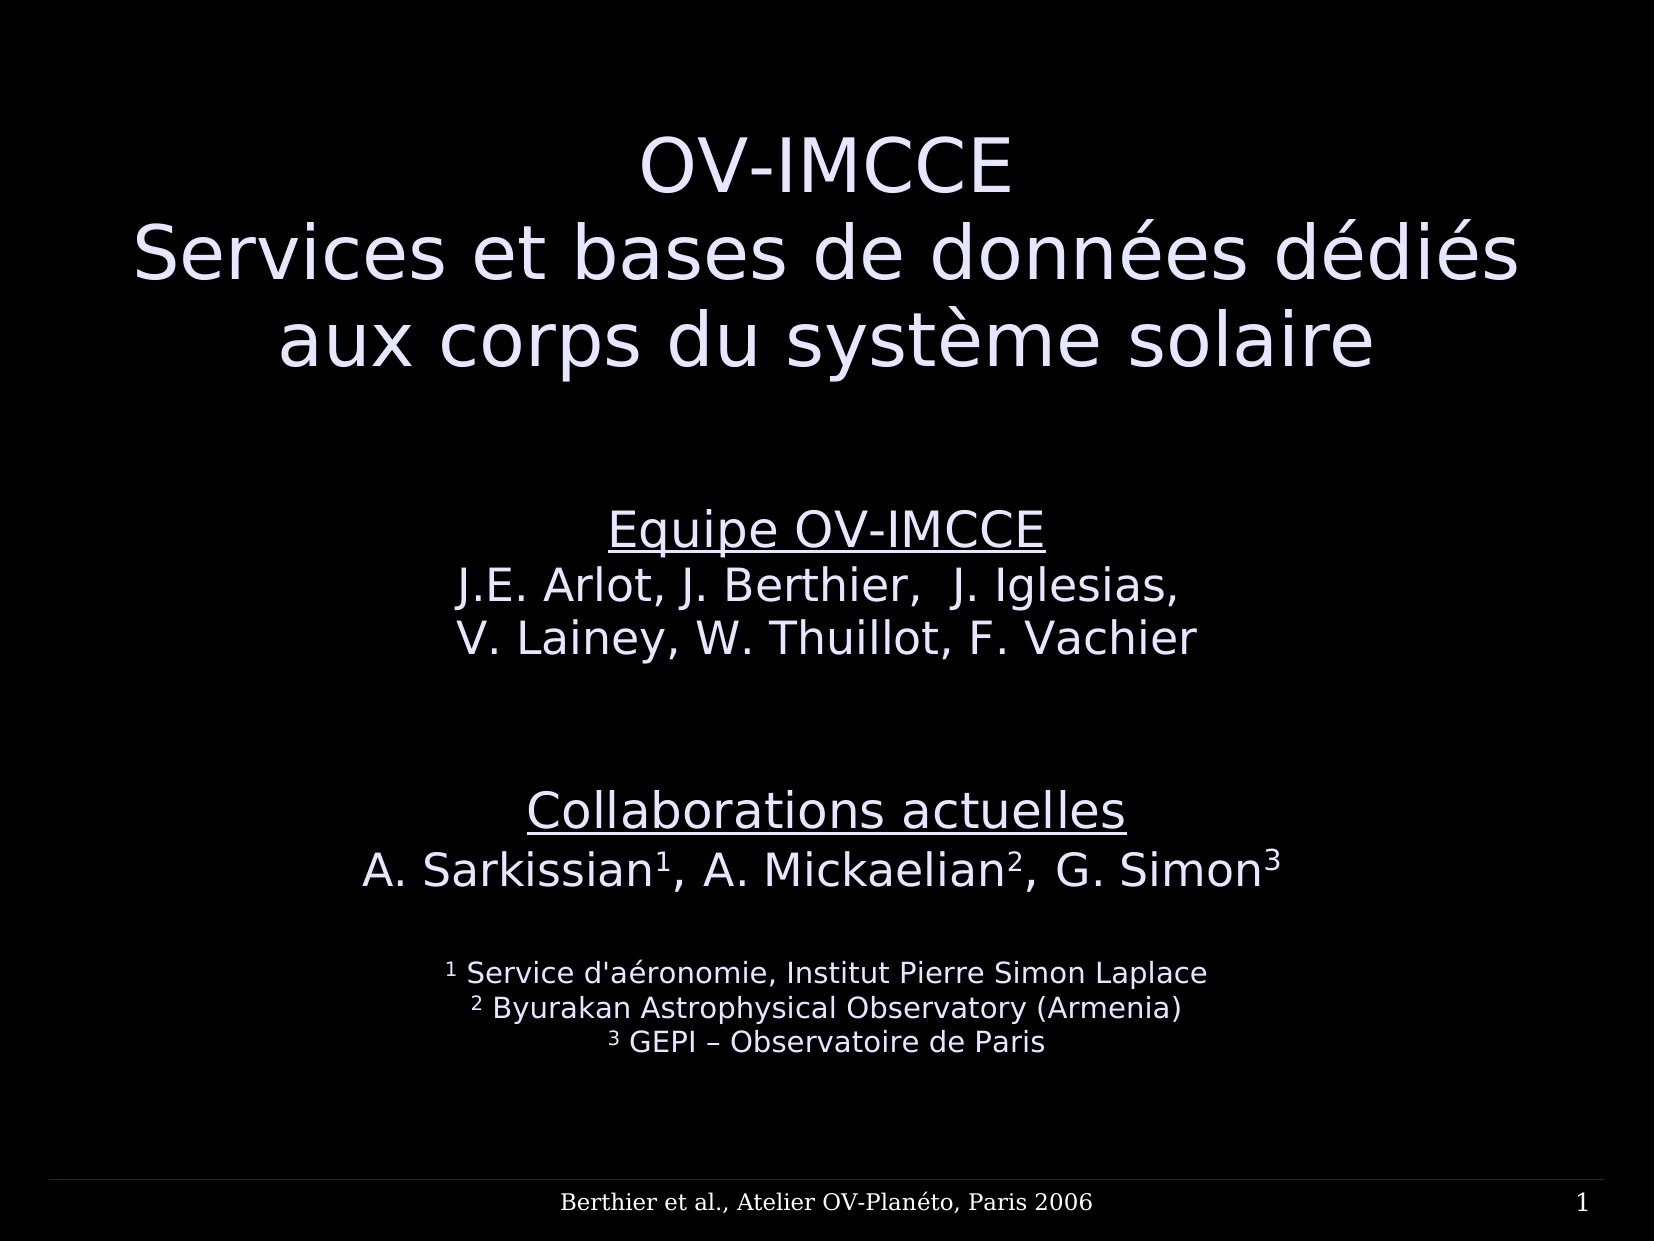

# OV-IMCCE Services et bases de données dédiés aux corps du système solaire Equipe OV-IMCCE J.E. Arlot, J. Berthier, J. Iglesias, V. Lainey, W. Thuillot, F. Vachier Collaborations actuelles A. Sarkissian1, A. Mickaelian2, G. Simon3 1 Service d'aéronomie, Institut Pierre Simon Laplace 2 Byurakan Astrophysical Observatory (Armenia) 3 GEPI – Observatoire de Paris
1